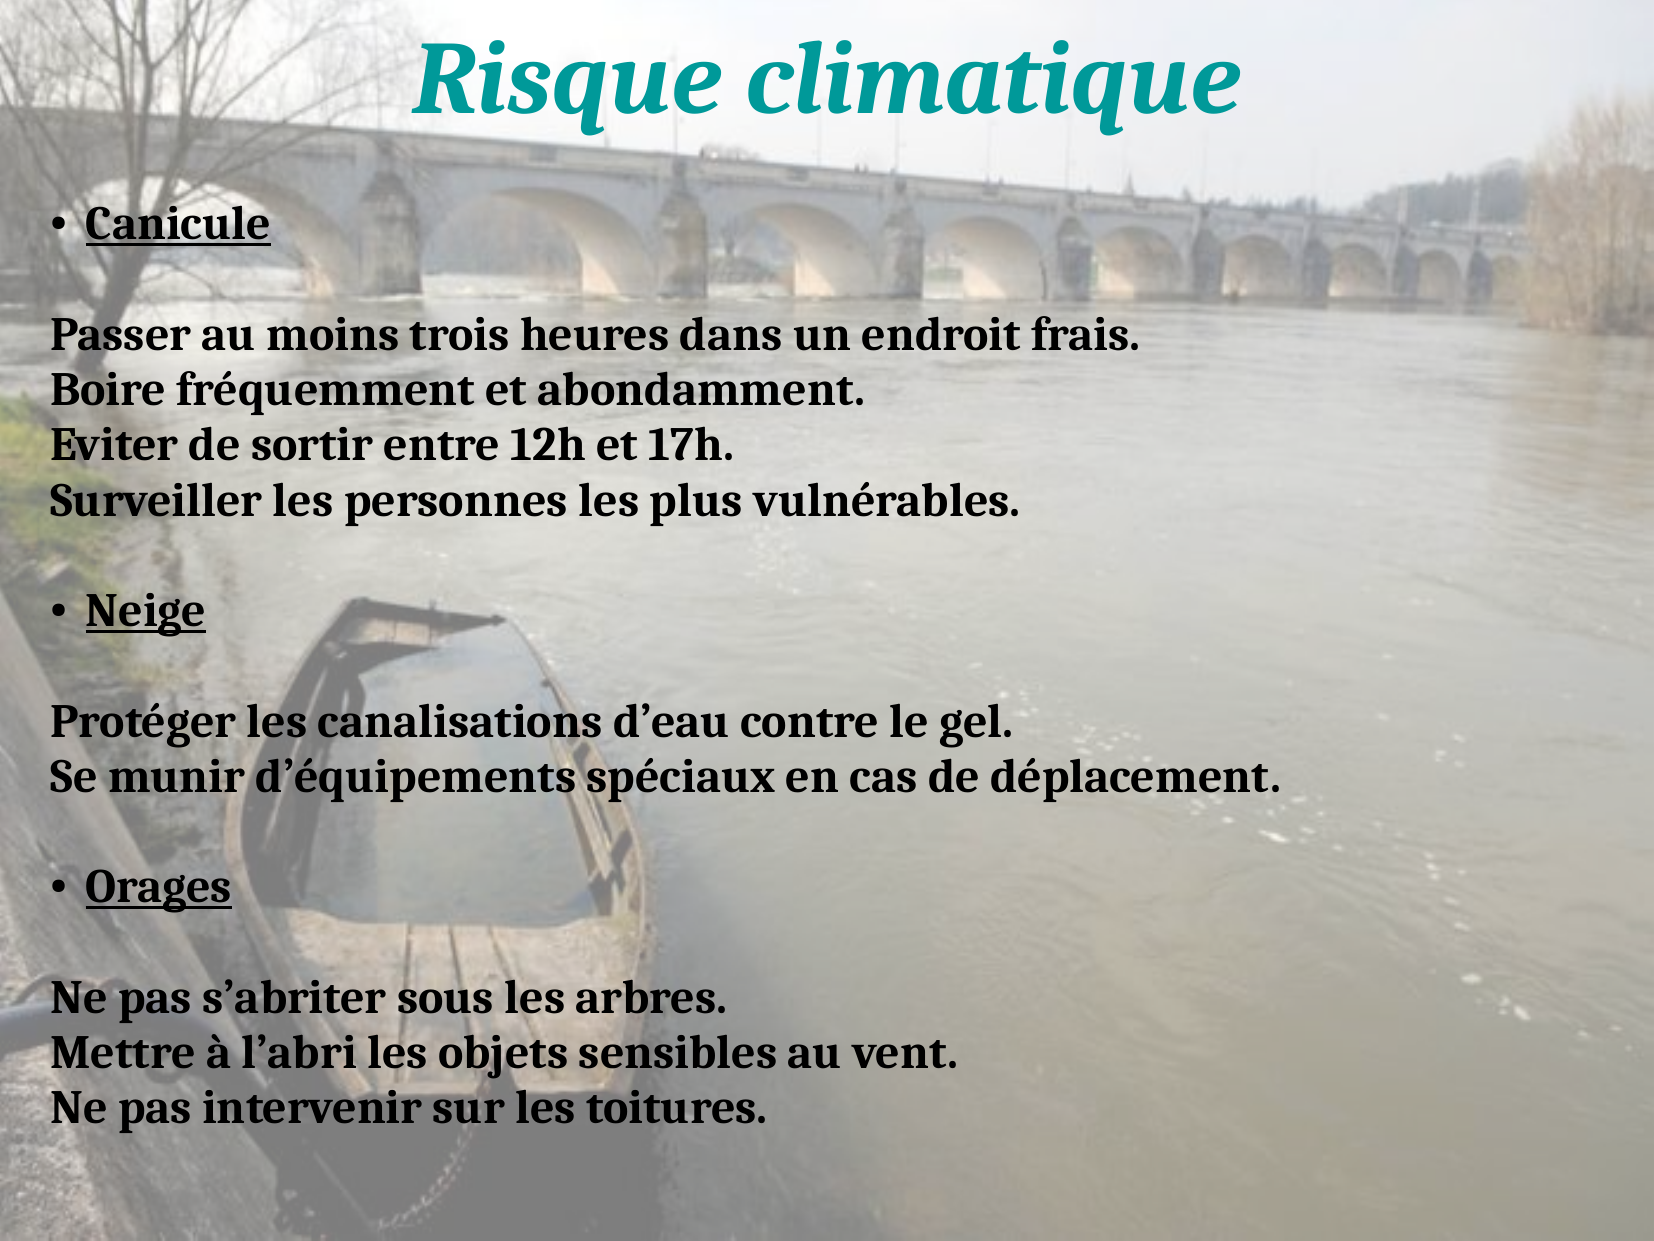

# Risque climatique
Canicule
Passer au moins trois heures dans un endroit frais.
Boire fréquemment et abondamment.
Eviter de sortir entre 12h et 17h.
Surveiller les personnes les plus vulnérables.
Neige
Protéger les canalisations d’eau contre le gel.
Se munir d’équipements spéciaux en cas de déplacement.
Orages
Ne pas s’abriter sous les arbres.
Mettre à l’abri les objets sensibles au vent.
Ne pas intervenir sur les toitures.